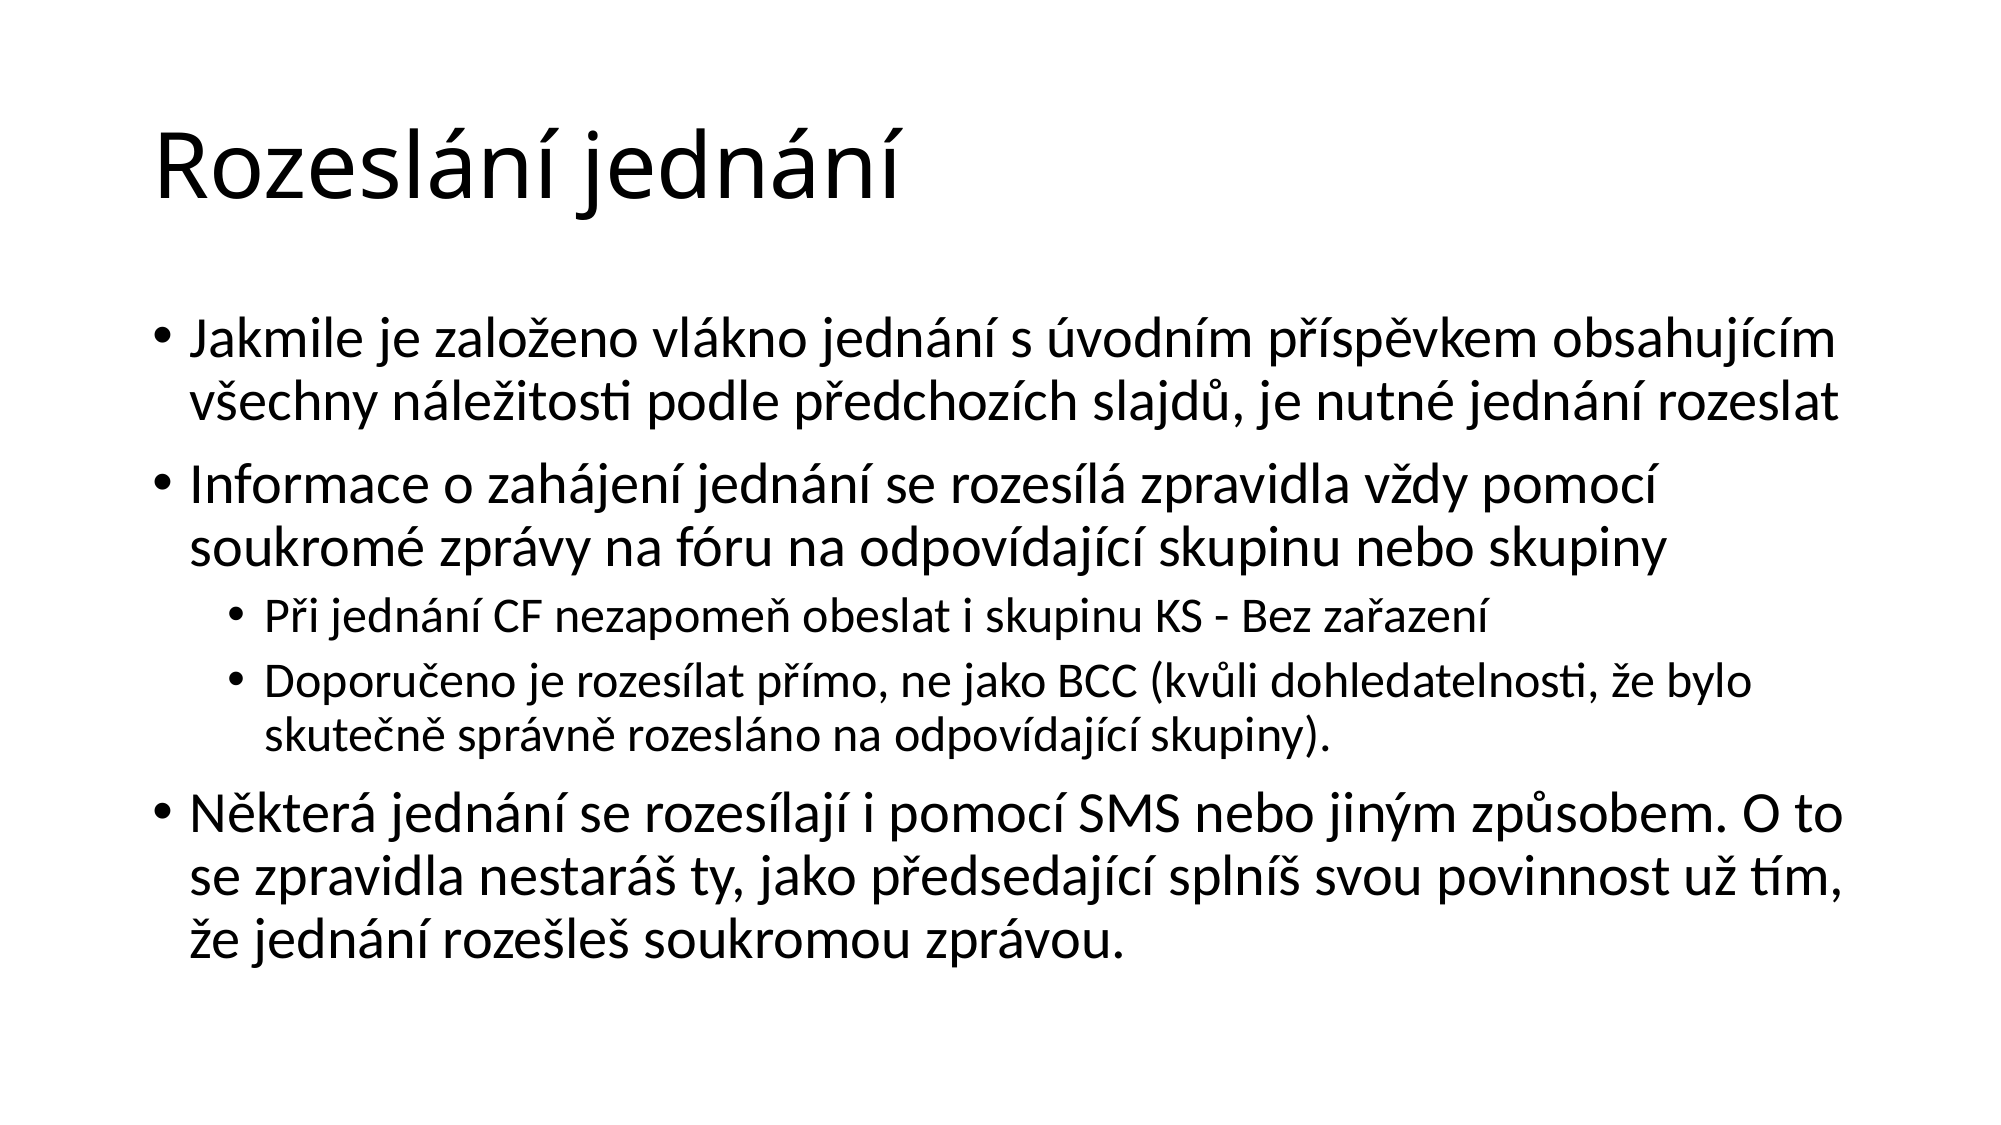

# Rozeslání jednání
Jakmile je založeno vlákno jednání s úvodním příspěvkem obsahujícím všechny náležitosti podle předchozích slajdů, je nutné jednání rozeslat
Informace o zahájení jednání se rozesílá zpravidla vždy pomocí soukromé zprávy na fóru na odpovídající skupinu nebo skupiny
Při jednání CF nezapomeň obeslat i skupinu KS - Bez zařazení
Doporučeno je rozesílat přímo, ne jako BCC (kvůli dohledatelnosti, že bylo skutečně správně rozesláno na odpovídající skupiny).
Některá jednání se rozesílají i pomocí SMS nebo jiným způsobem. O to se zpravidla nestaráš ty, jako předsedající splníš svou povinnost už tím, že jednání rozešleš soukromou zprávou.